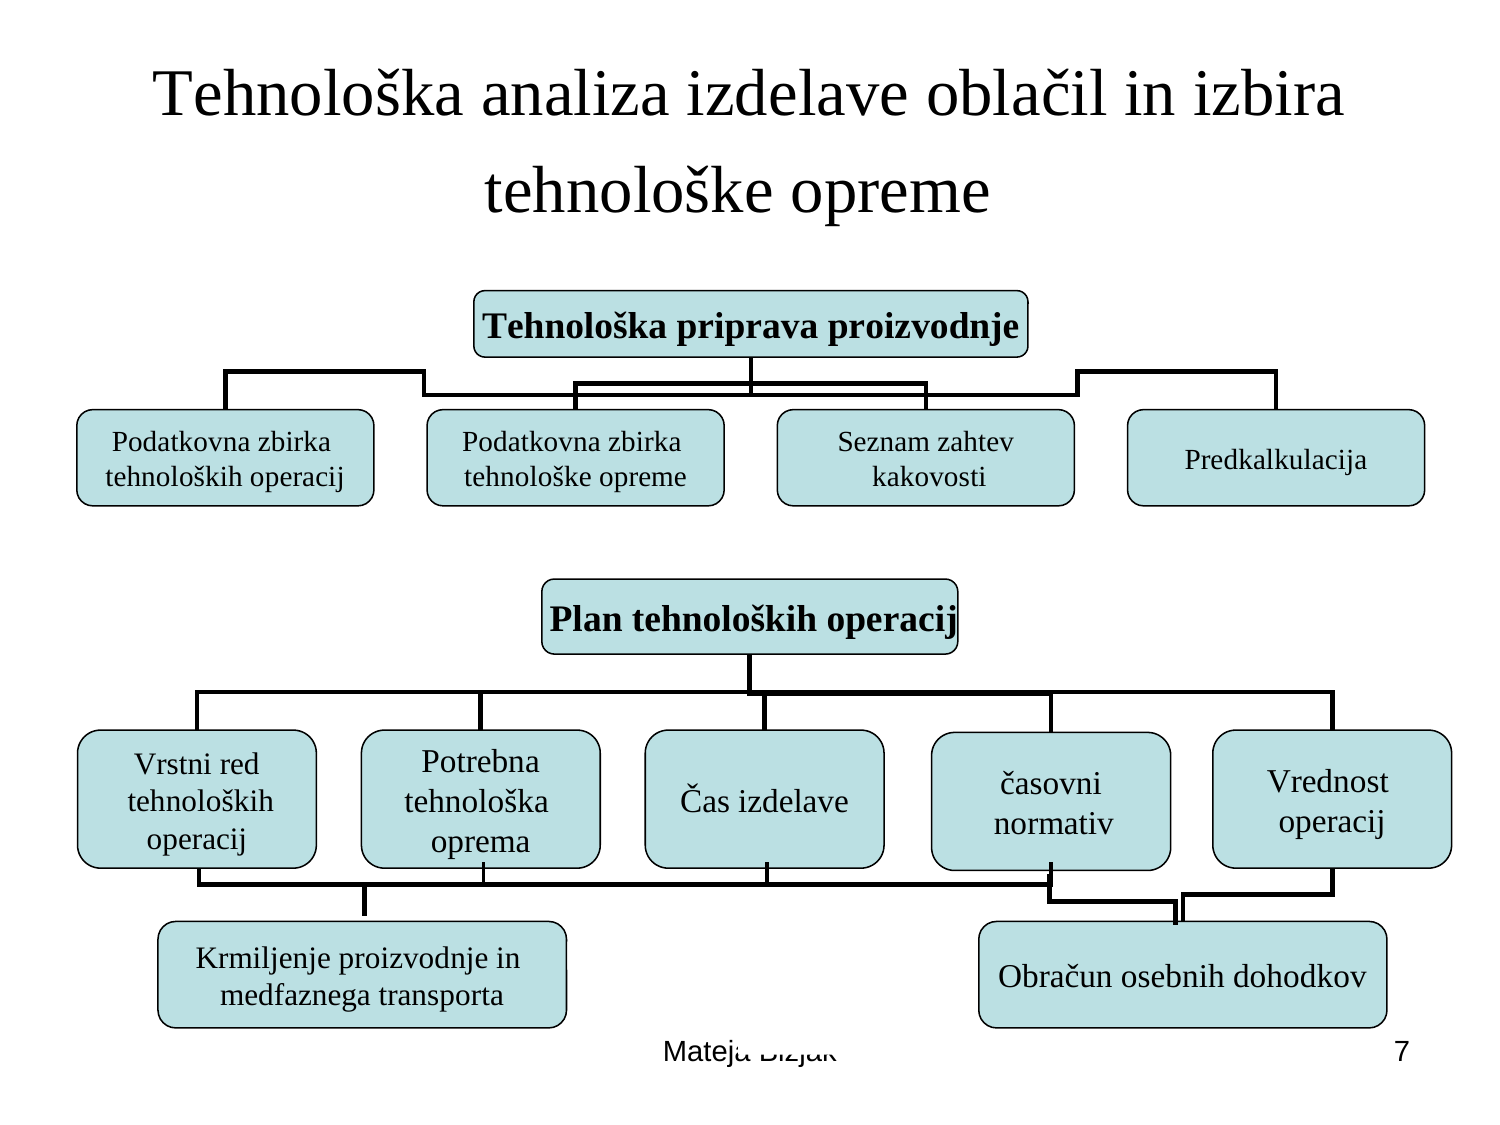

# Tehnološka analiza izdelave oblačil in izbira tehnološke opreme
Tehnološka priprava proizvodnje
Podatkovna zbirka
tehnoloških operacij
Podatkovna zbirka
tehnološke opreme
Seznam zahtev
 kakovosti
Predkalkulacija
Plan tehnoloških operacij
Vrstni red
 tehnoloških
operacij
Potrebna
tehnološka
oprema
Čas izdelave
Vrednost
operacij
časovni
 normativ
Krmiljenje proizvodnje in
medfaznega transporta
Obračun osebnih dohodkov
Mateja Bizjak